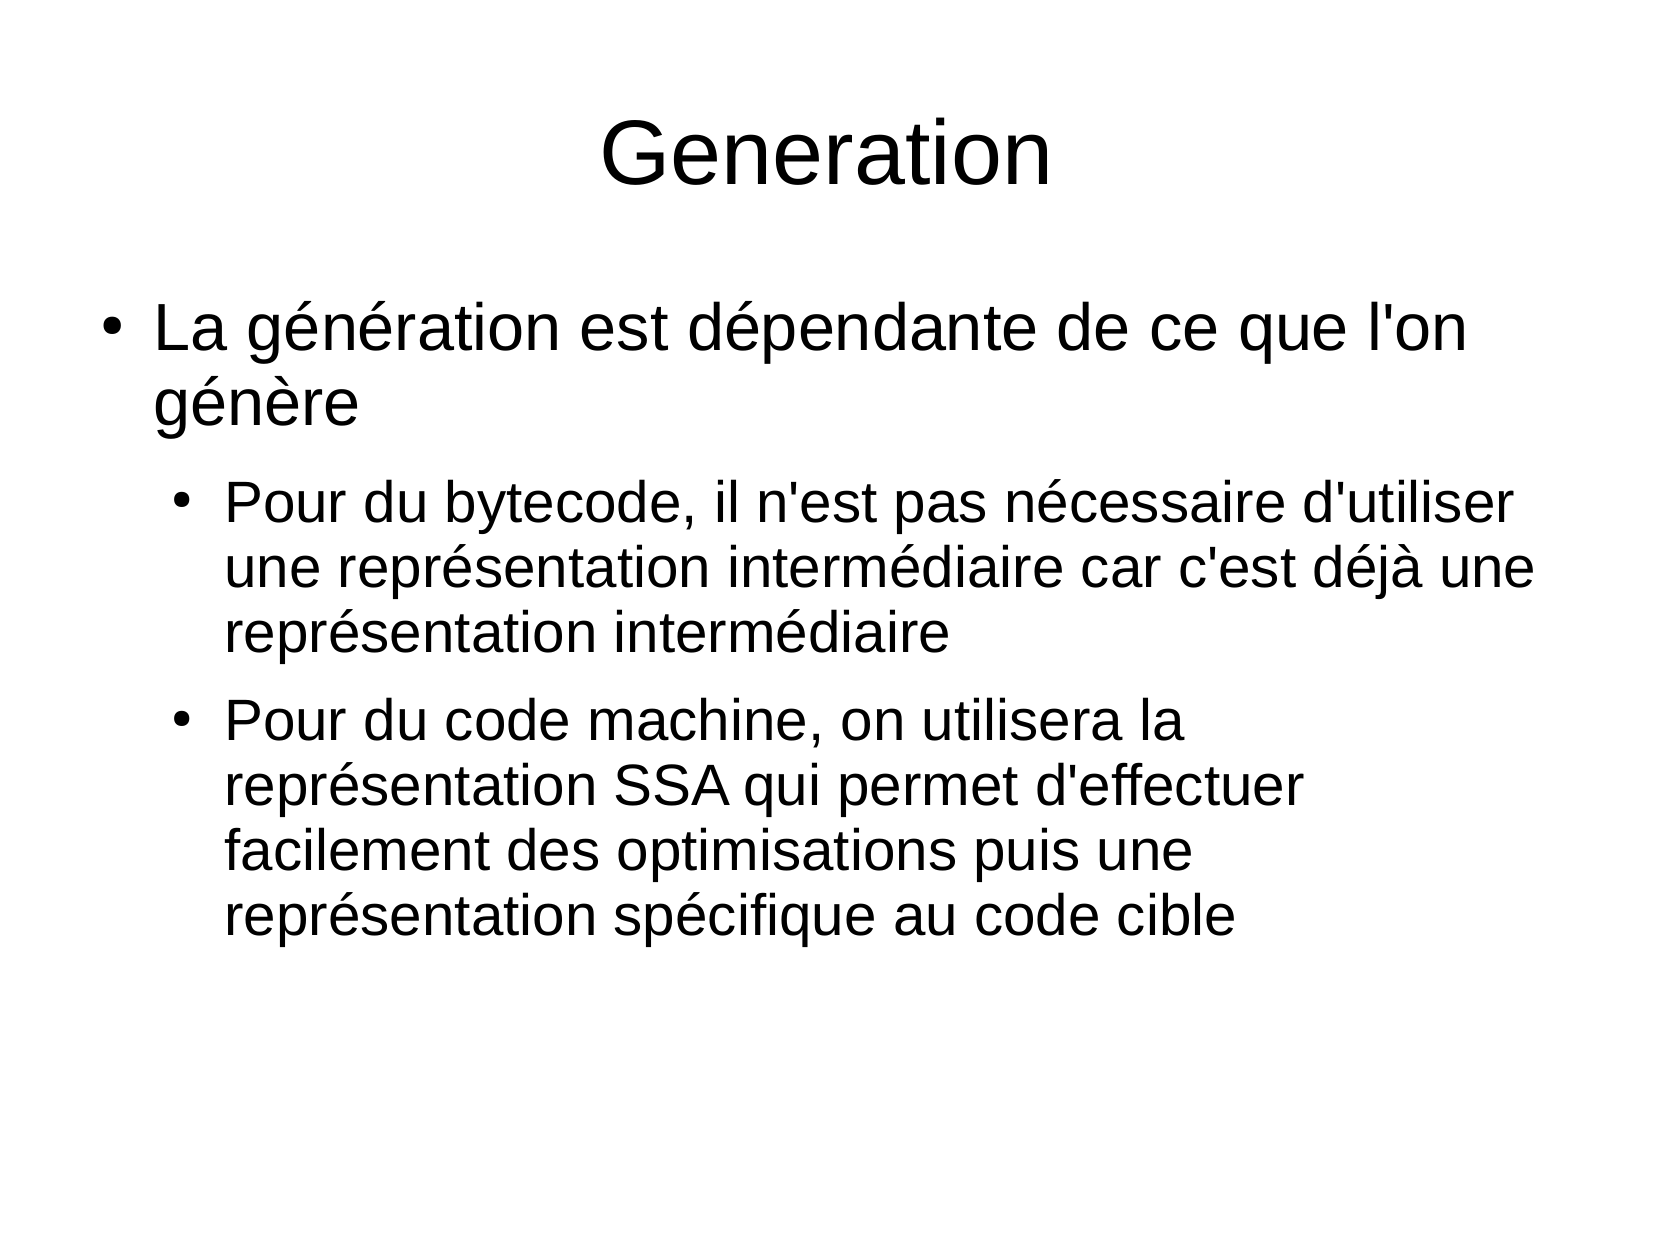

# Generation
La	 génération est dépendante de ce que l'on génère
Pour du bytecode, il n'est pas nécessaire d'utiliser une représentation intermédiaire car c'est déjà une représentation intermédiaire
Pour du code machine, on utilisera la représentation SSA qui permet d'effectuer facilement des optimisations puis une représentation spécifique au code cible